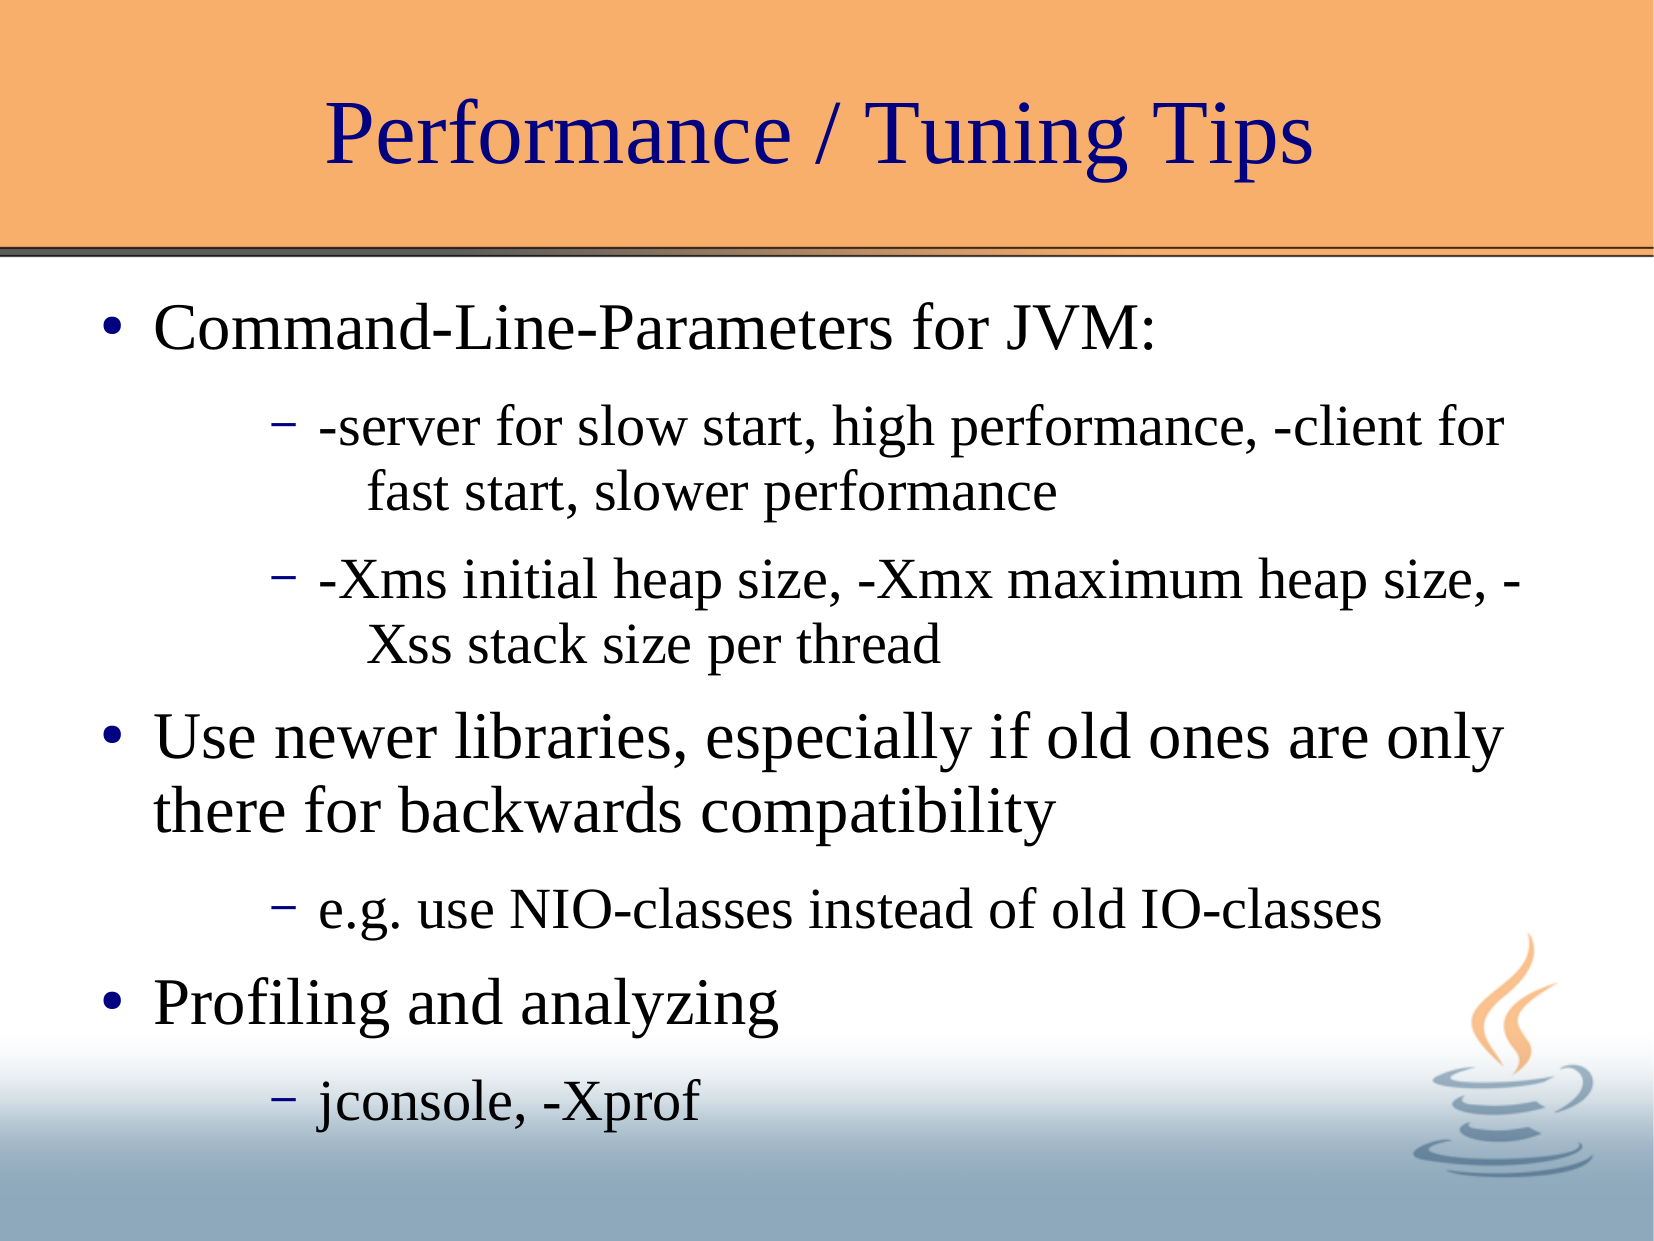

# Performance / Tuning Tips
Command-Line-Parameters for JVM:
-server for slow start, high performance, -client for fast start, slower performance
-Xms initial heap size, -Xmx maximum heap size, -Xss stack size per thread
Use newer libraries, especially if old ones are only there for backwards compatibility
e.g. use NIO-classes instead of old IO-classes
Profiling and analyzing
jconsole, -Xprof